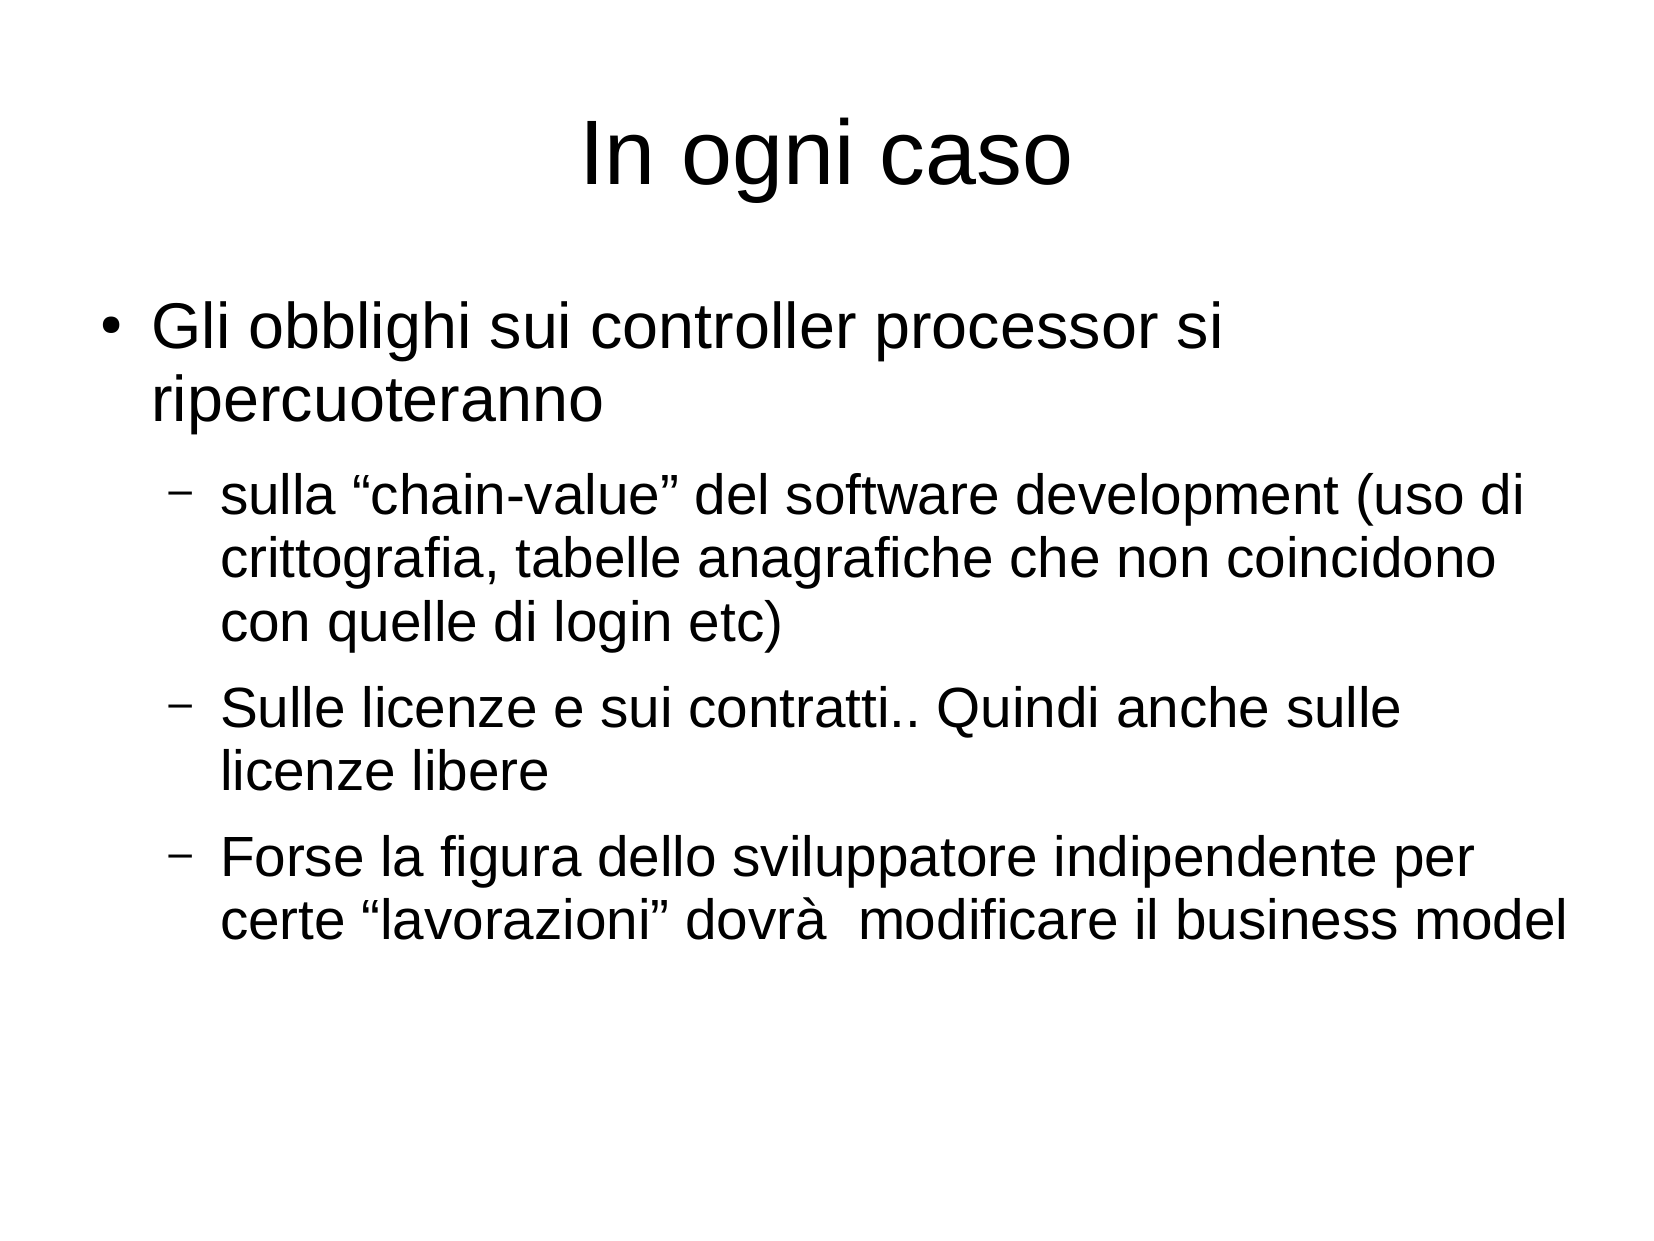

# In ogni caso
Gli obblighi sui controller processor si ripercuoteranno
sulla “chain-value” del software development (uso di crittografia, tabelle anagrafiche che non coincidono con quelle di login etc)
Sulle licenze e sui contratti.. Quindi anche sulle licenze libere
Forse la figura dello sviluppatore indipendente per certe “lavorazioni” dovrà modificare il business model